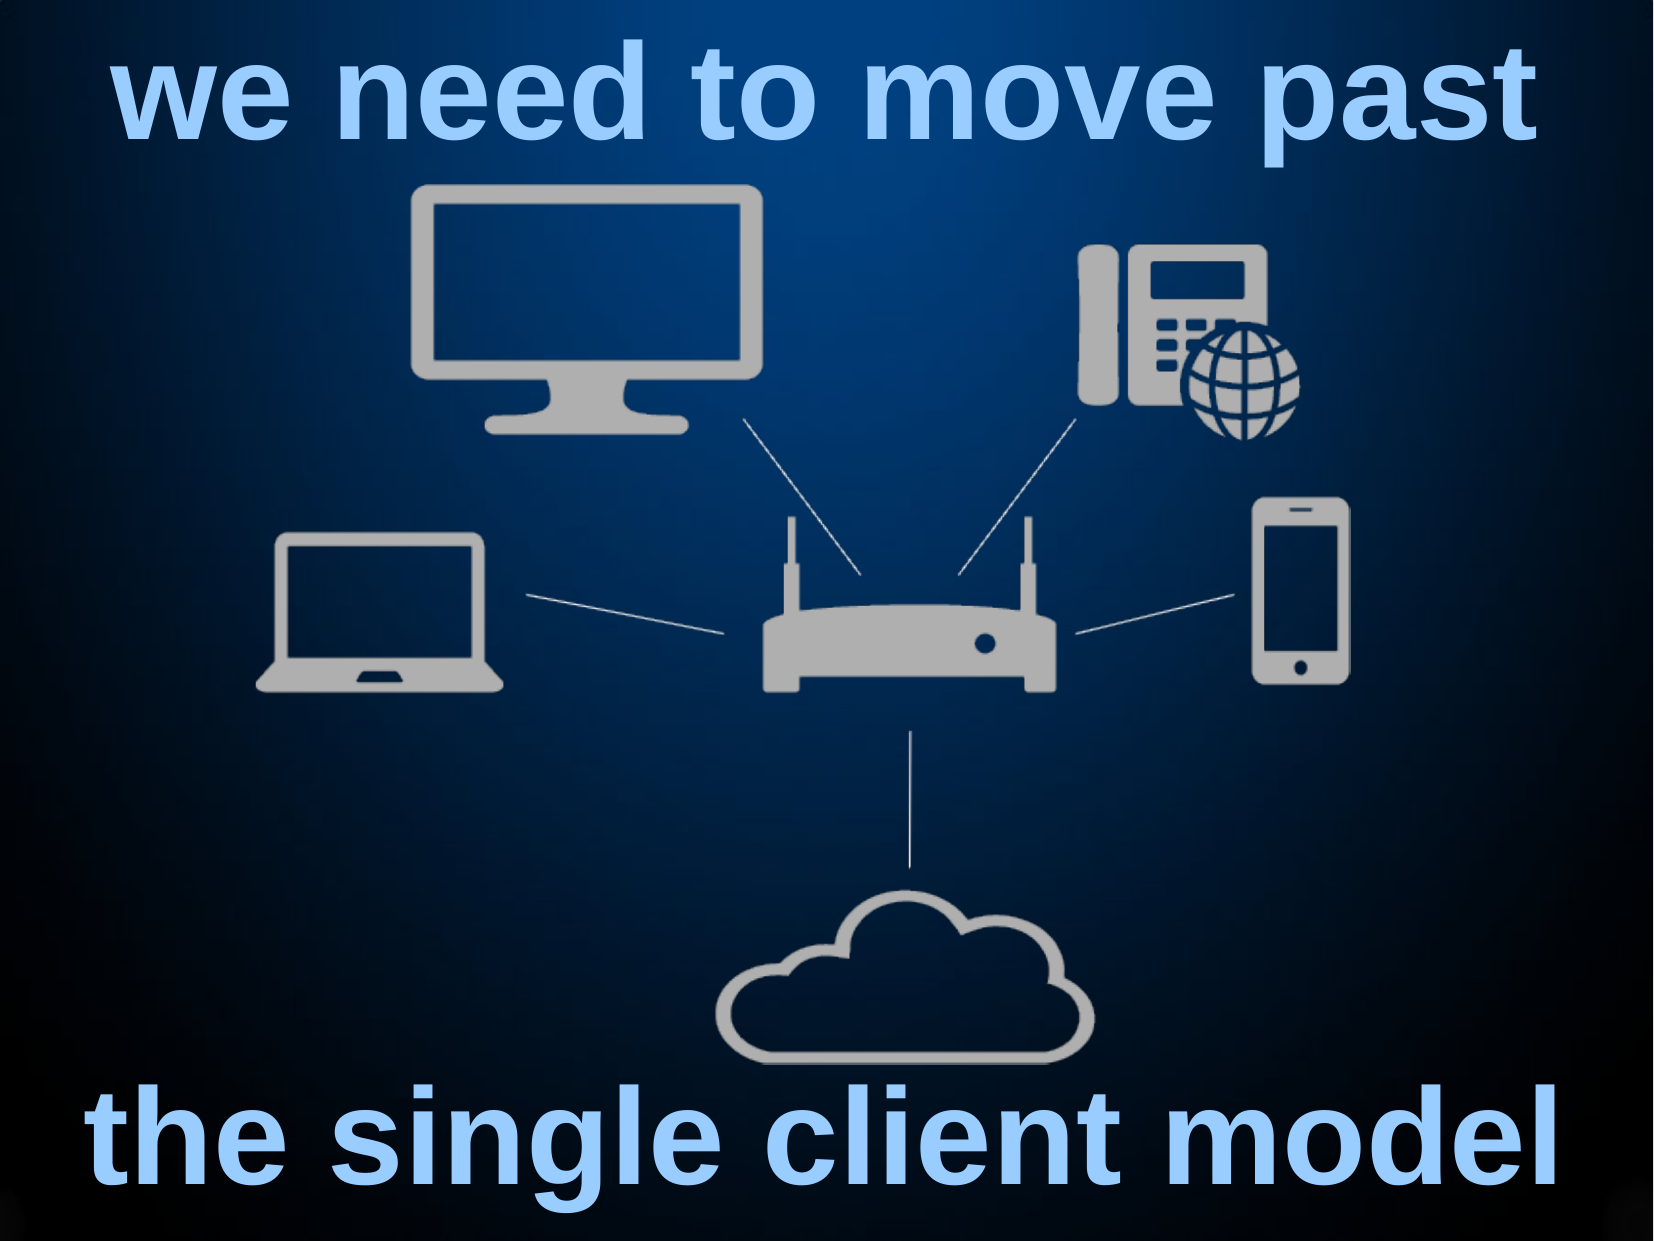

# we need to move past
the single client model